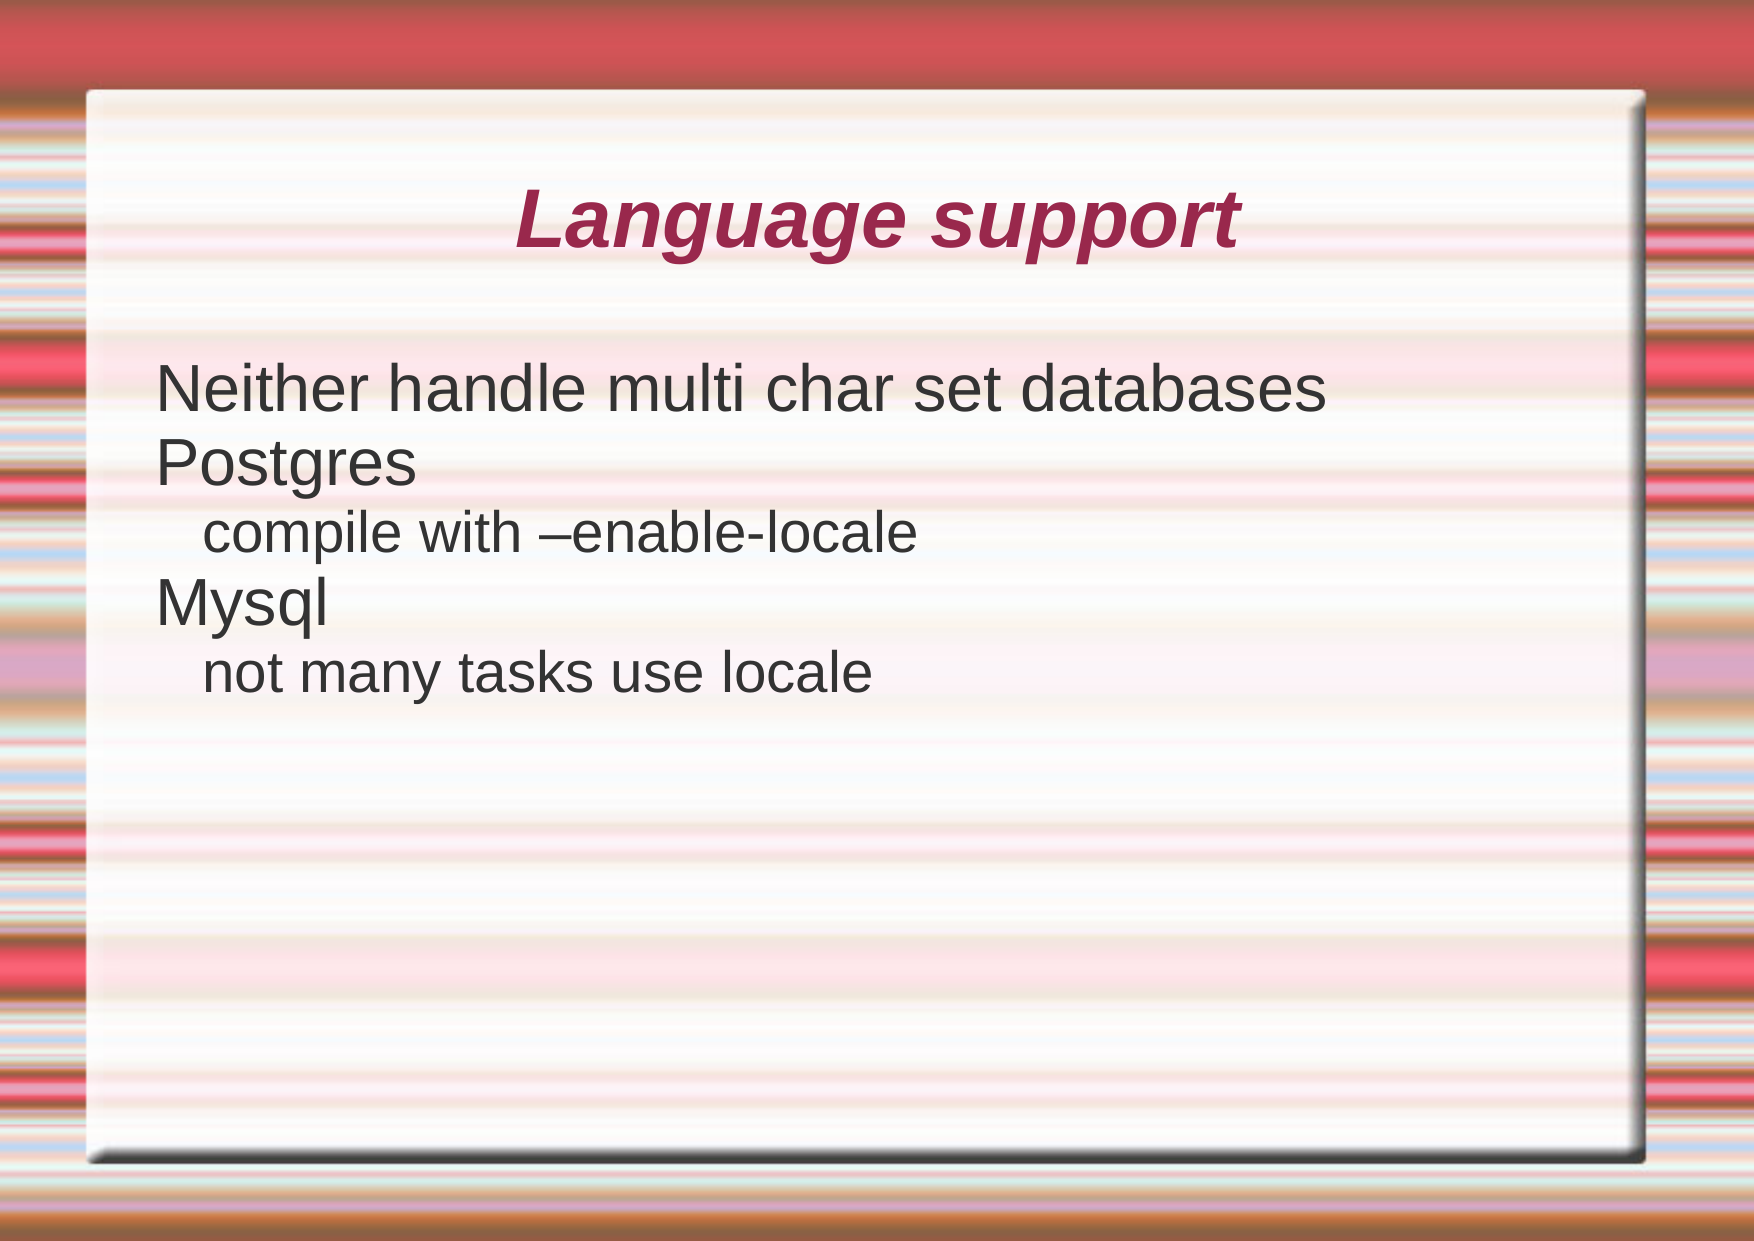

# Language support
Neither handle multi char set databases
Postgres
compile with –enable-locale
Mysql
not many tasks use locale